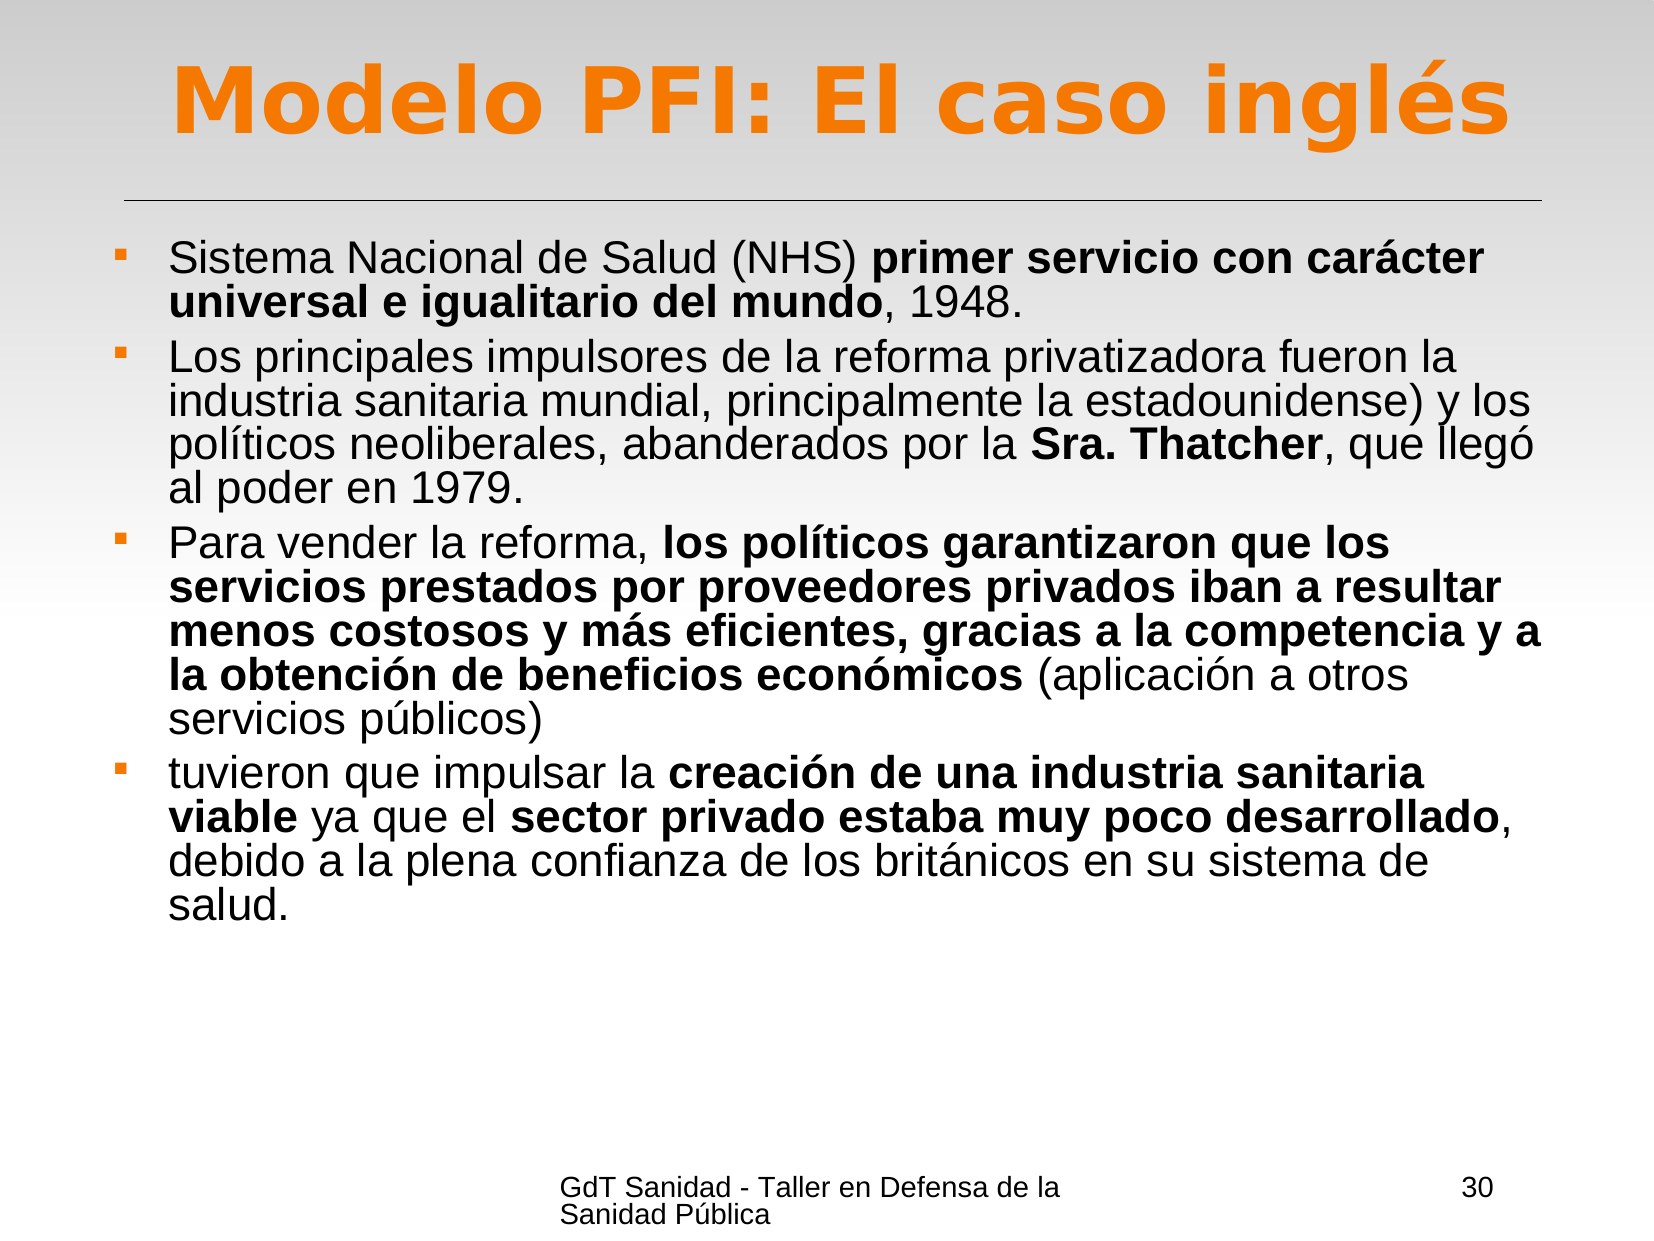

# Modelo PFI: El caso inglés
Sistema Nacional de Salud (NHS) primer servicio con carácter universal e igualitario del mundo, 1948.
Los principales impulsores de la reforma privatizadora fueron la industria sanitaria mundial, principalmente la estadounidense) y los políticos neoliberales, abanderados por la Sra. Thatcher, que llegó al poder en 1979.
Para vender la reforma, los políticos garantizaron que los servicios prestados por proveedores privados iban a resultar menos costosos y más eficientes, gracias a la competencia y a la obtención de beneficios económicos (aplicación a otros servicios públicos)
tuvieron que impulsar la creación de una industria sanitaria viable ya que el sector privado estaba muy poco desarrollado, debido a la plena confianza de los británicos en su sistema de salud.
GdT Sanidad - Taller en Defensa de la Sanidad Pública
30